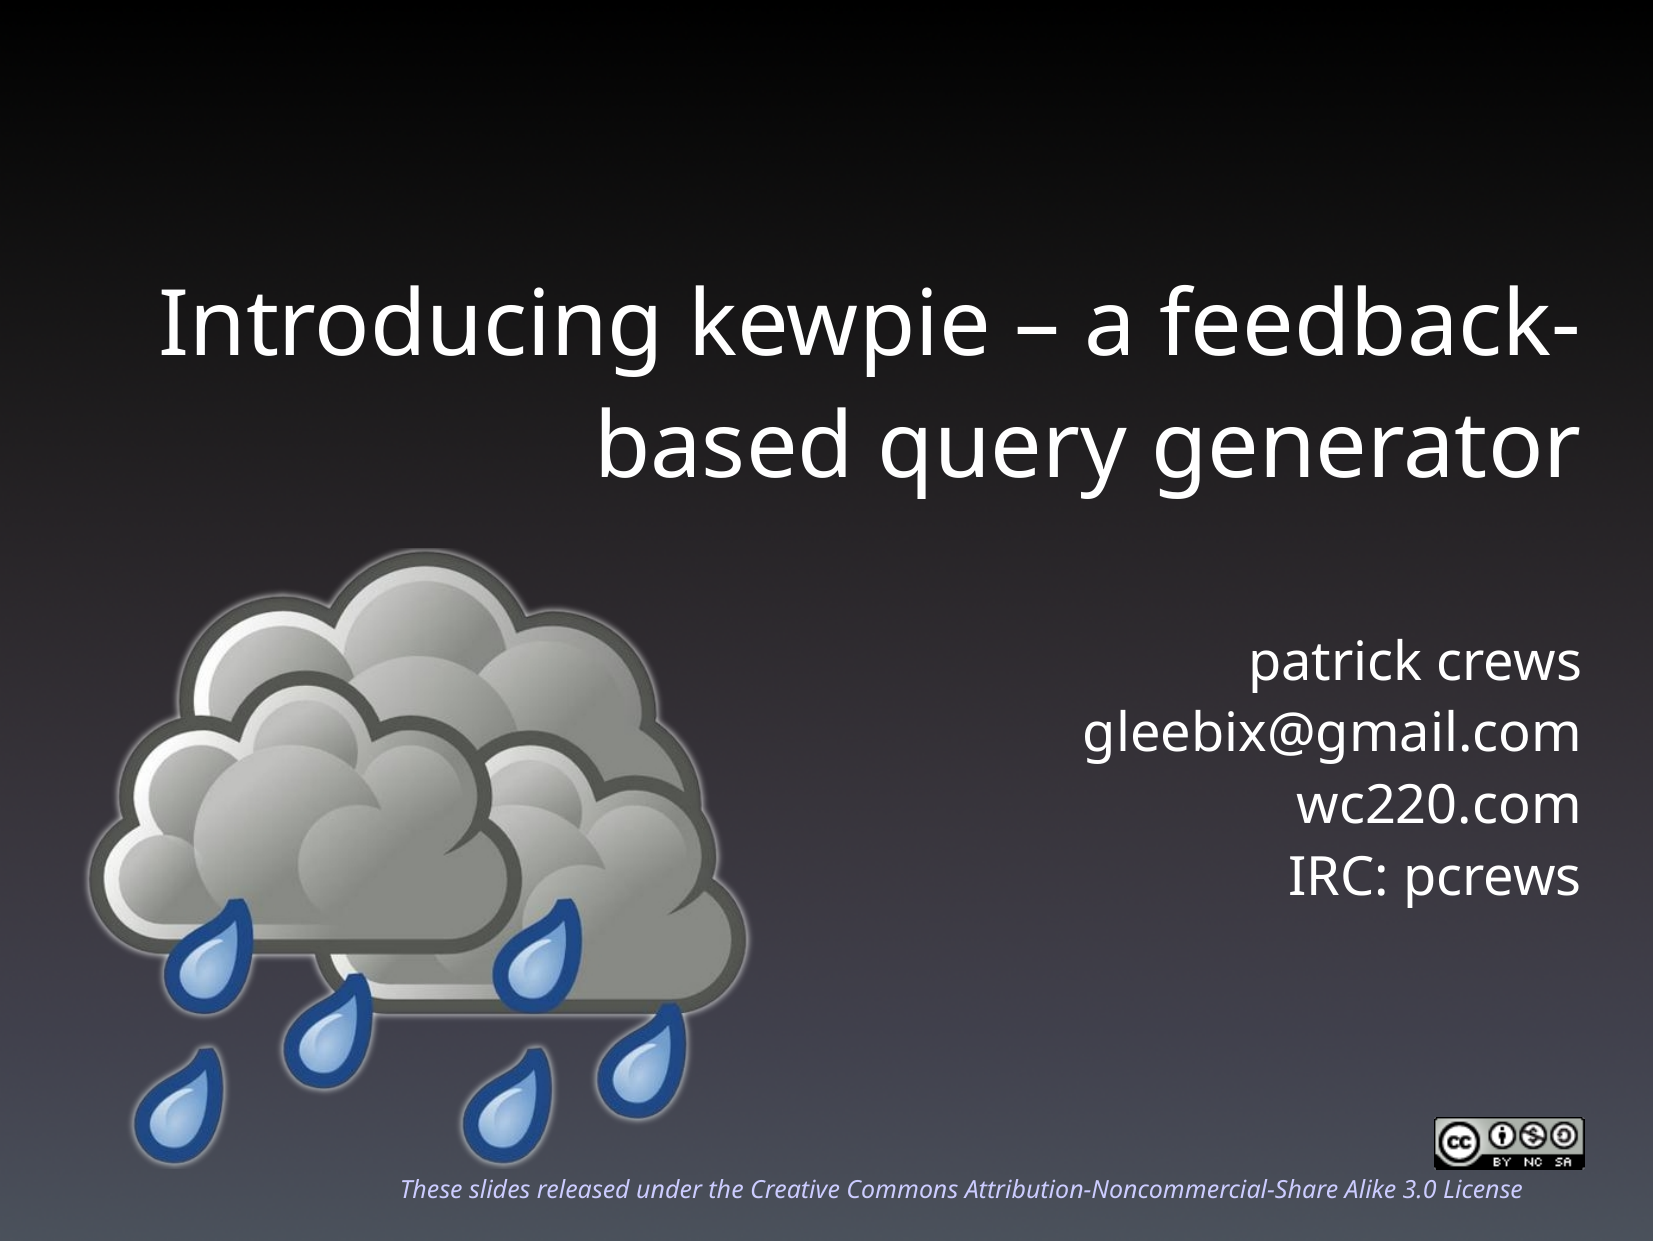

# Introducing kewpie – a feedback-based query generator patrick crews gleebix@gmail.com wc220.com IRC: pcrews
These slides released under the Creative Commons Attribution-Noncommercial-Share Alike 3.0 License